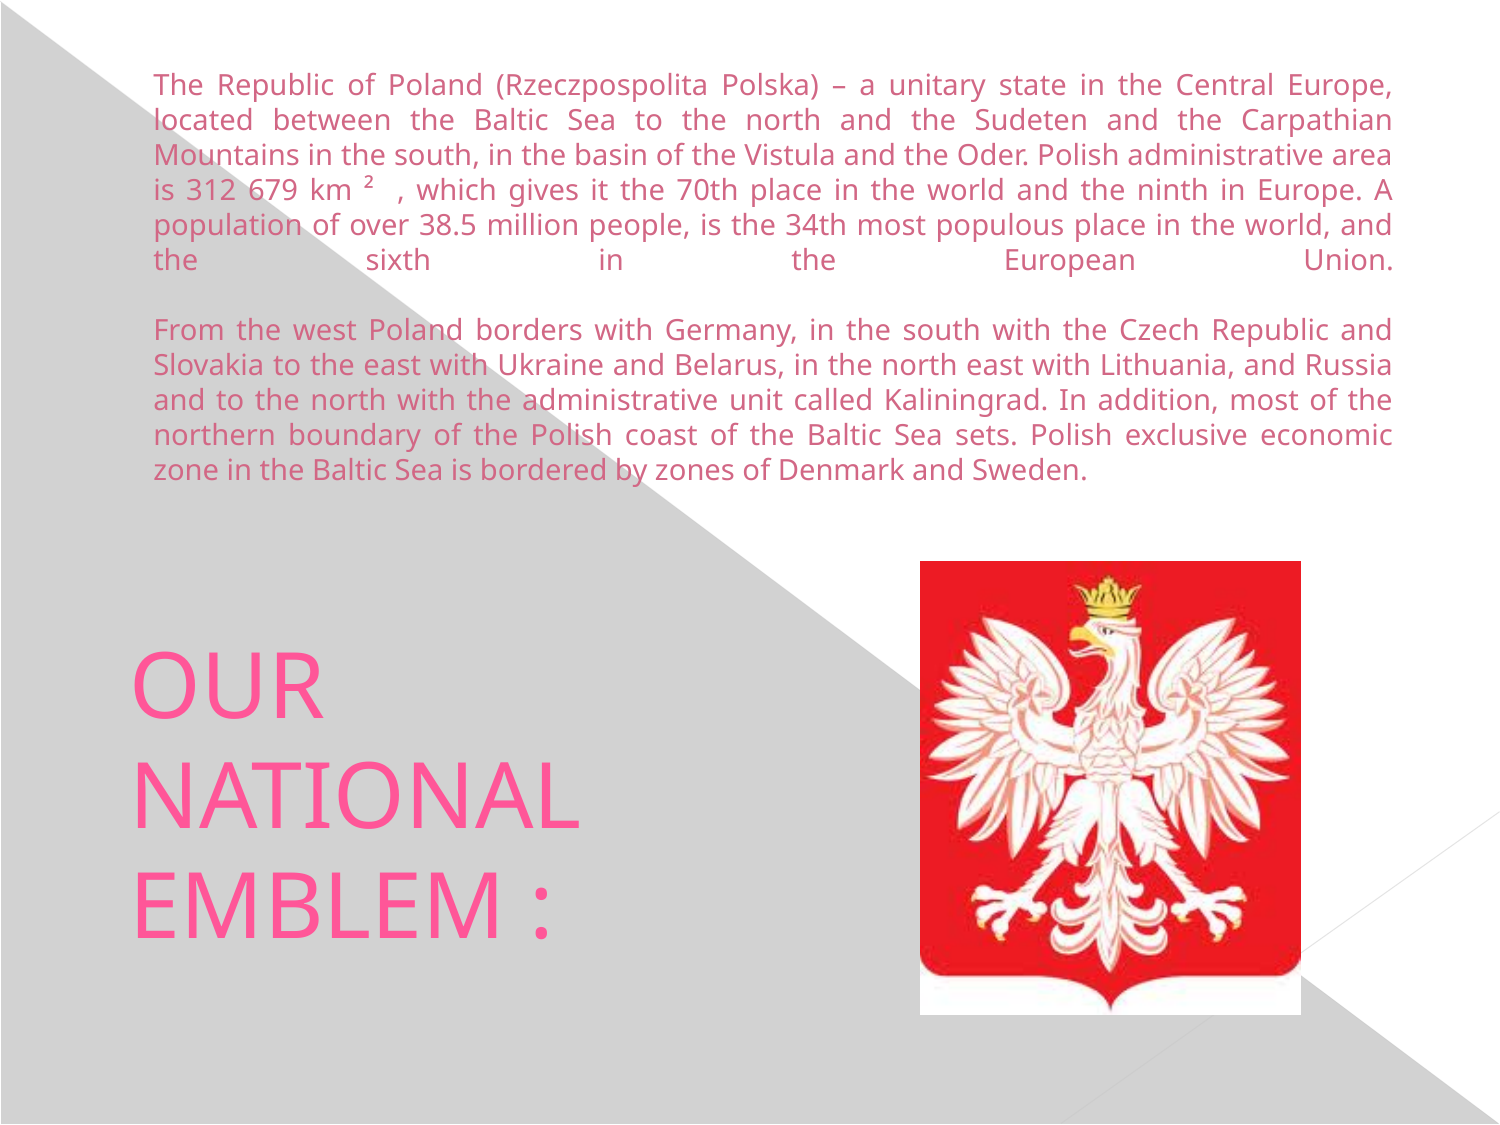

# The Republic of Poland (Rzeczpospolita Polska) – a unitary state in the Central Europe, located between the Baltic Sea to the north and the Sudeten and the Carpathian Mountains in the south, in the basin of the Vistula and the Oder. Polish administrative area is 312 679 km ² , which gives it the 70th place in the world and the ninth in Europe. A population of over 38.5 million people, is the 34th most populous place in the world, and the sixth in the European Union. From the west Poland borders with Germany, in the south with the Czech Republic and Slovakia to the east with Ukraine and Belarus, in the north east with Lithuania, and Russia and to the north with the administrative unit called Kaliningrad. In addition, most of the northern boundary of the Polish coast of the Baltic Sea sets. Polish exclusive economic zone in the Baltic Sea is bordered by zones of Denmark and Sweden.
OUR
NATIONAL
EMBLEM :